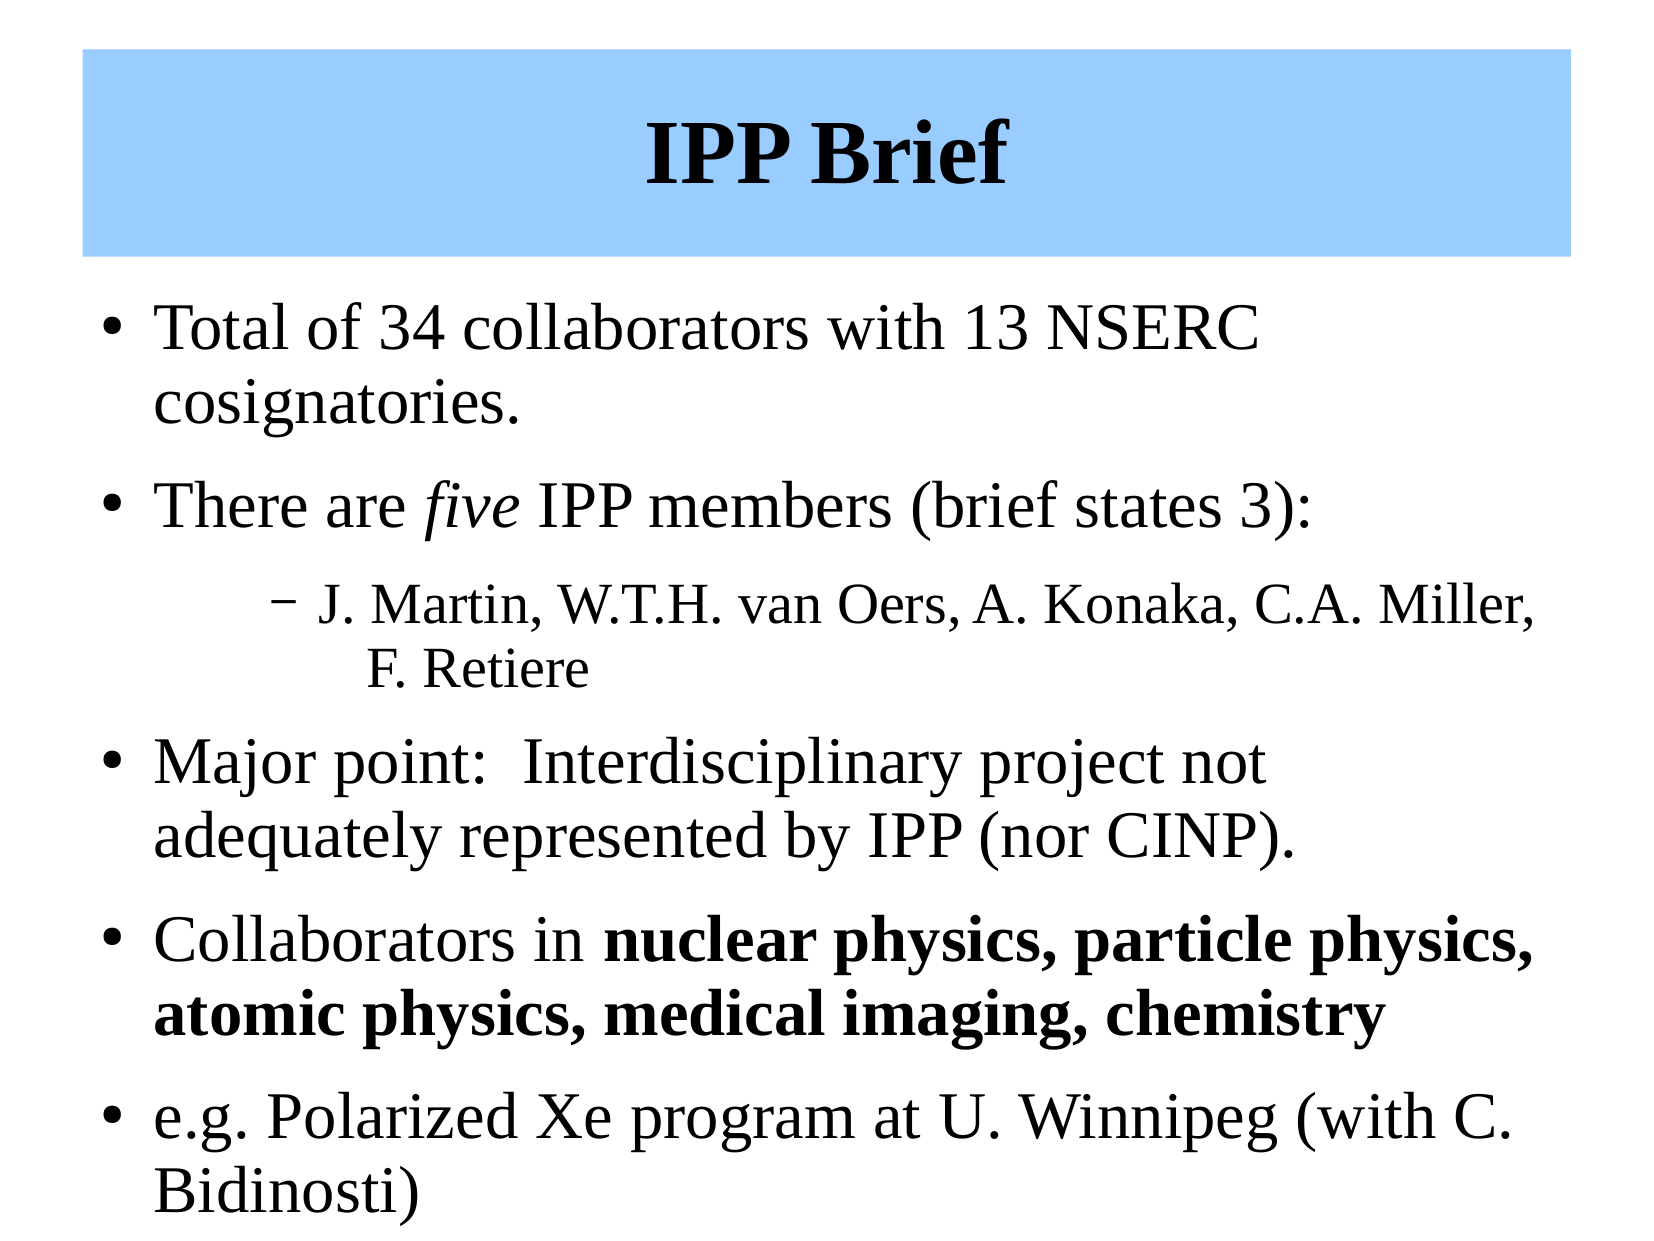

# IPP Brief
Total of 34 collaborators with 13 NSERC cosignatories.
There are five IPP members (brief states 3):
J. Martin, W.T.H. van Oers, A. Konaka, C.A. Miller, F. Retiere
Major point: Interdisciplinary project not adequately represented by IPP (nor CINP).
Collaborators in nuclear physics, particle physics, atomic physics, medical imaging, chemistry
e.g. Polarized Xe program at U. Winnipeg (with C. Bidinosti)